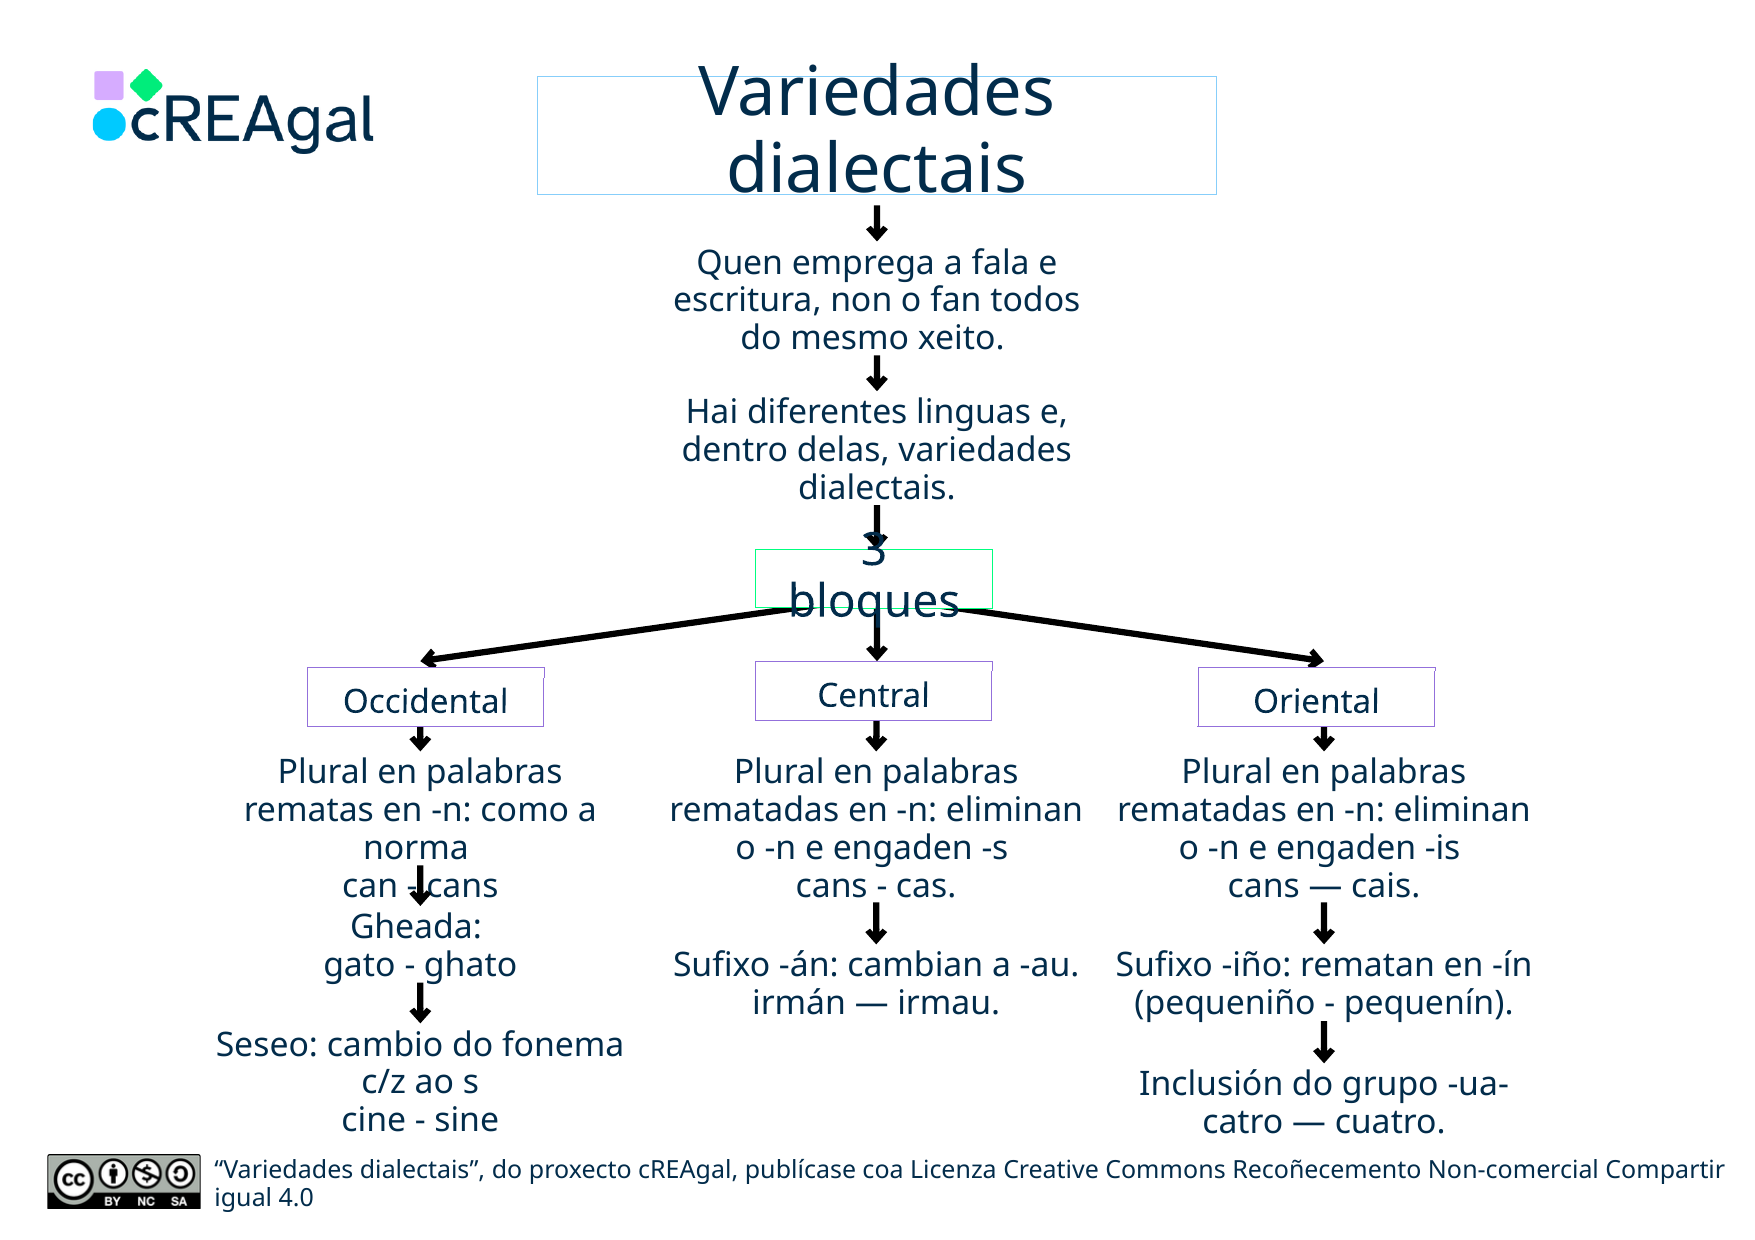

Variedades dialectais
Quen emprega a fala e escritura, non o fan todos do mesmo xeito.
Hai diferentes linguas e, dentro delas, variedades dialectais.
3 bloques
Central
Occidental
Oriental
Plural en palabras rematas en -n: como a norma
can - cans
Plural en palabras rematadas en -n: eliminan o -n e engaden -s
cans - cas.
Plural en palabras rematadas en -n: eliminan o -n e engaden -is
cans — cais.
Gheada:
gato - ghato
Sufixo -án: cambian a -au. irmán — irmau.
Sufixo -iño: rematan en -ín (pequeniño - pequenín).
Seseo: cambio do fonema c/z ao s
cine - sine
Inclusión do grupo -ua- catro — cuatro.
“Variedades dialectais”, do proxecto cREAgal, publícase coa Licenza Creative Commons Recoñecemento Non-comercial Compartir igual 4.0